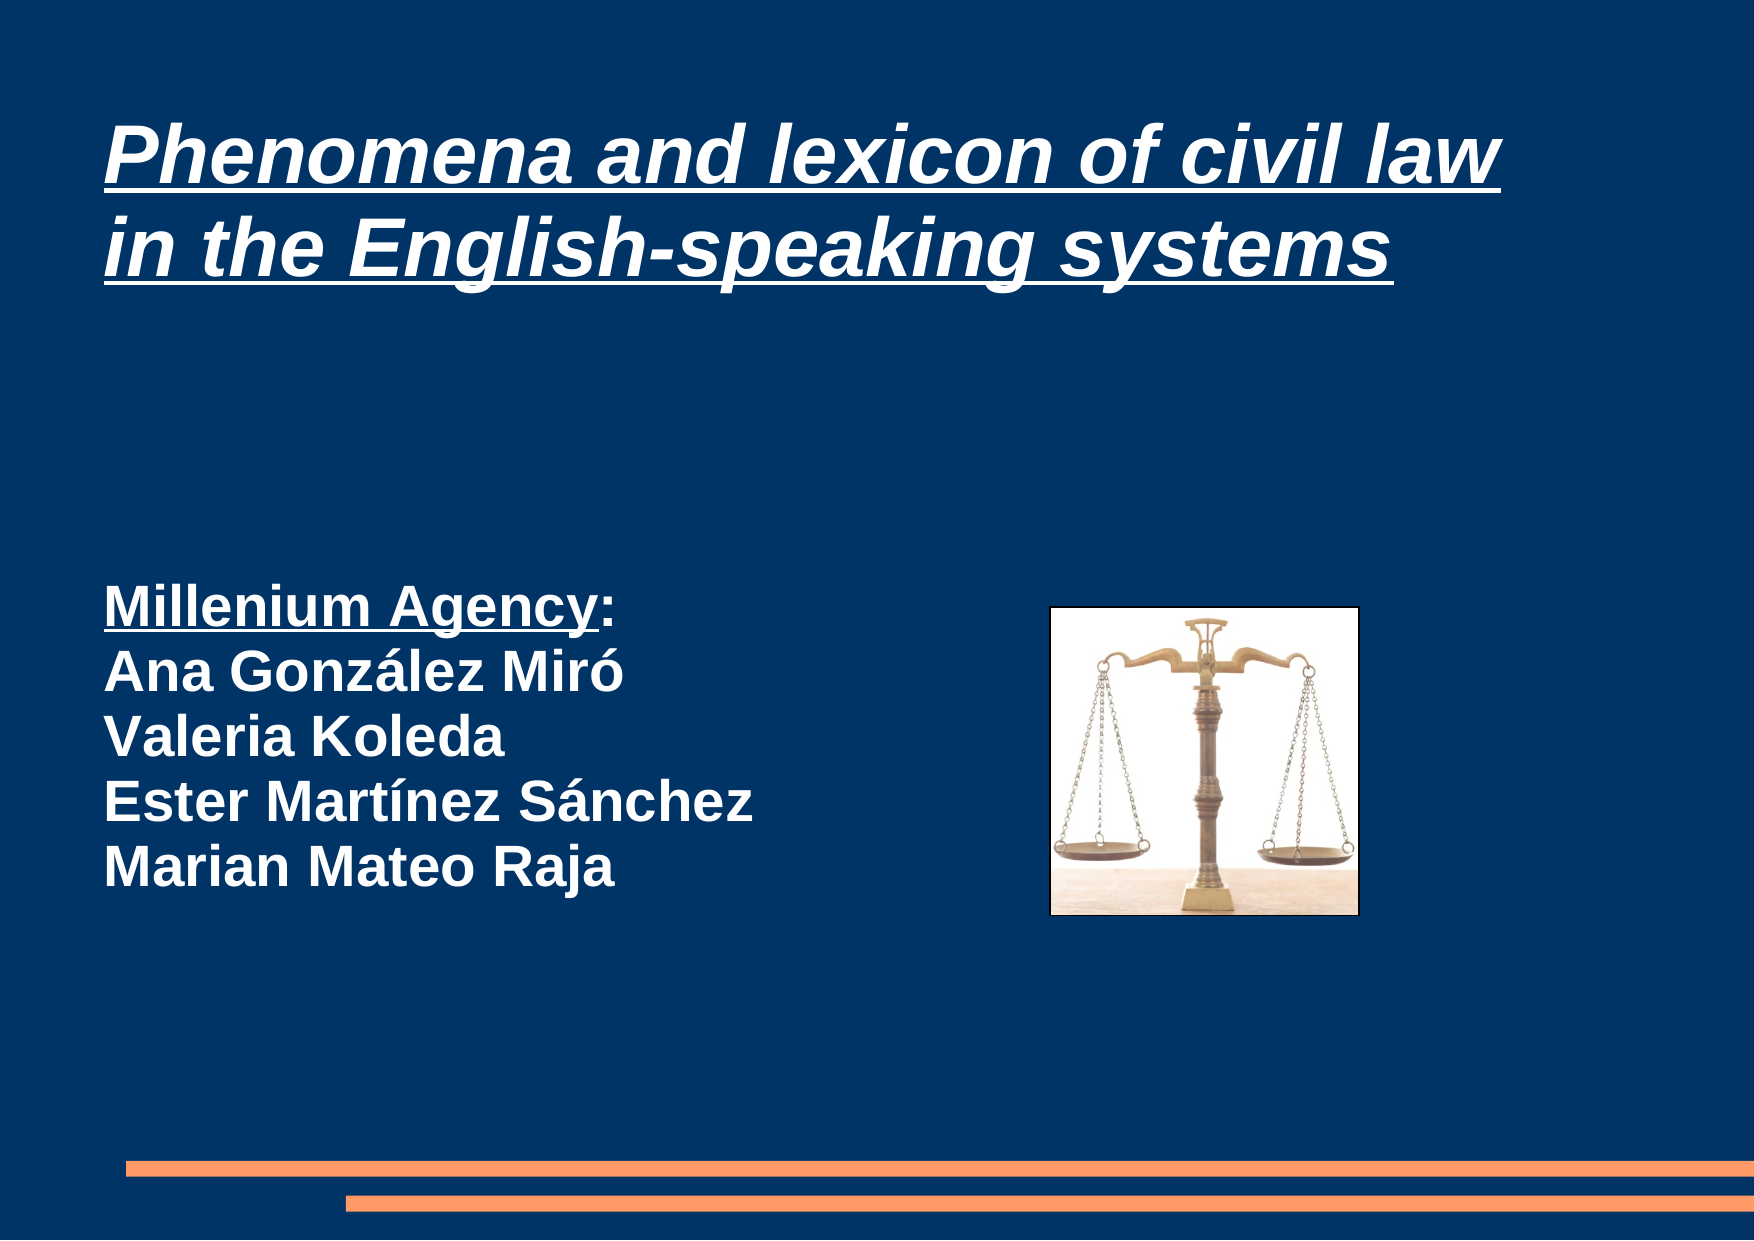

# Phenomena and lexicon of civil law in the English-speaking systems Millenium Agency: Ana González Miró Valeria Koleda Ester Martínez Sánchez Marian Mateo Raja